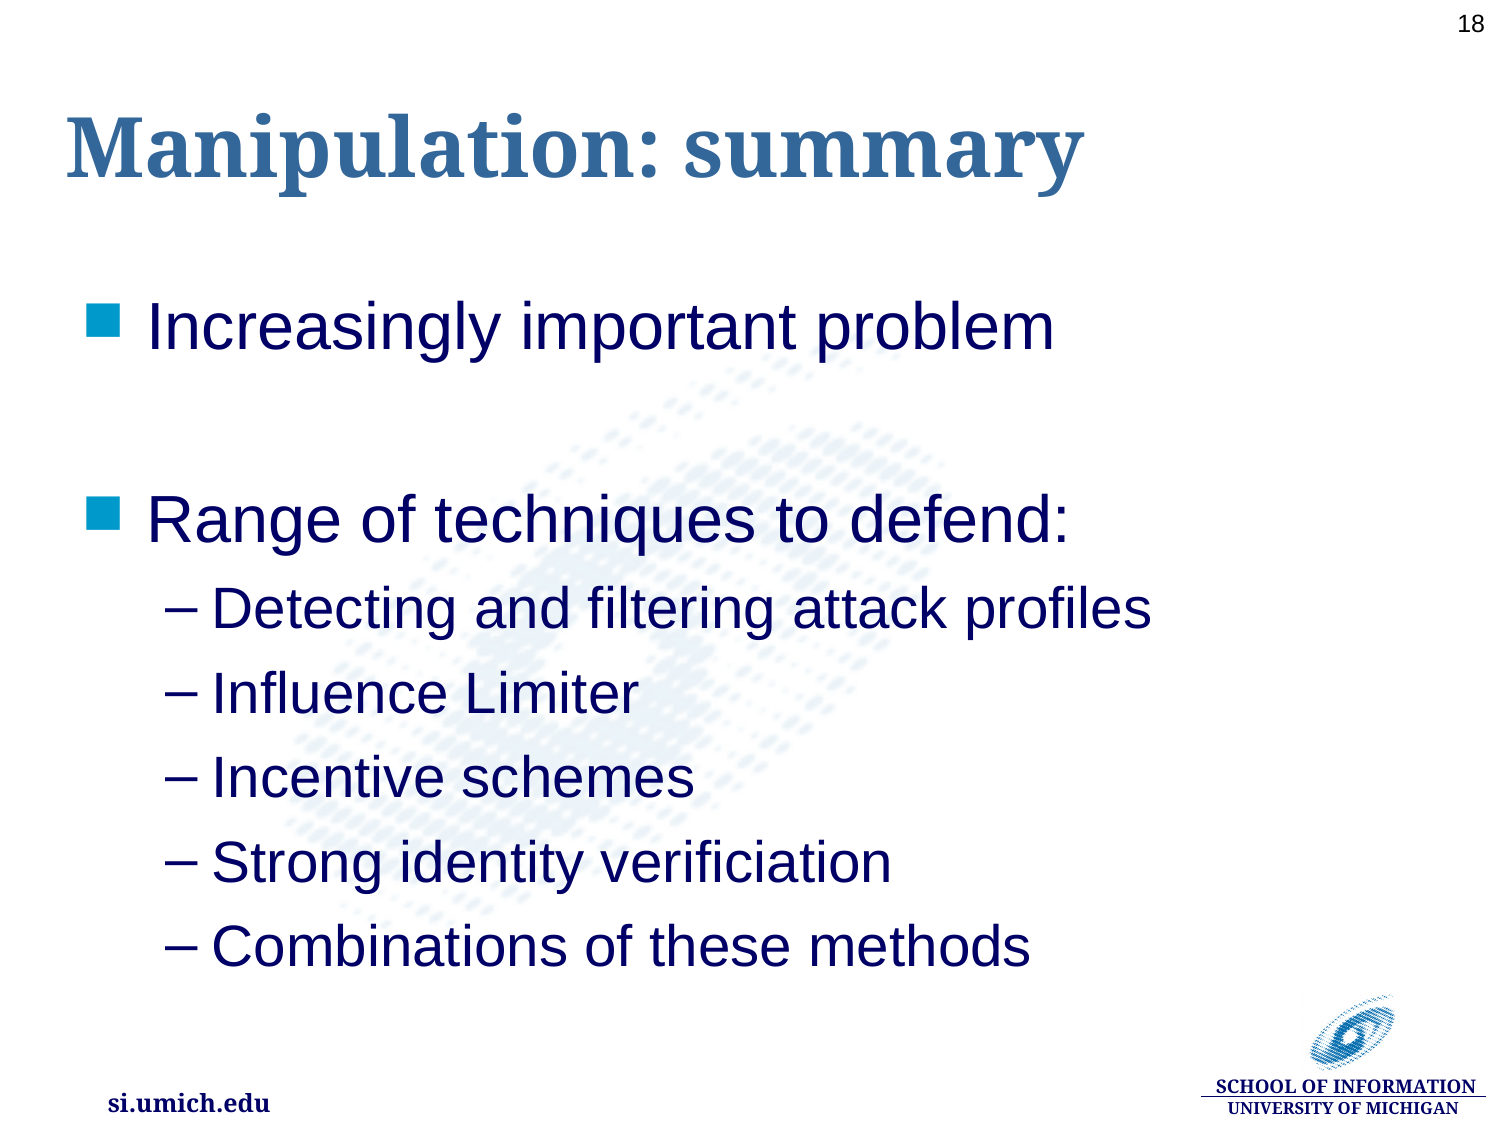

# Manipulation: summary
Increasingly important problem
Range of techniques to defend:
Detecting and filtering attack profiles
Influence Limiter
Incentive schemes
Strong identity verificiation
Combinations of these methods